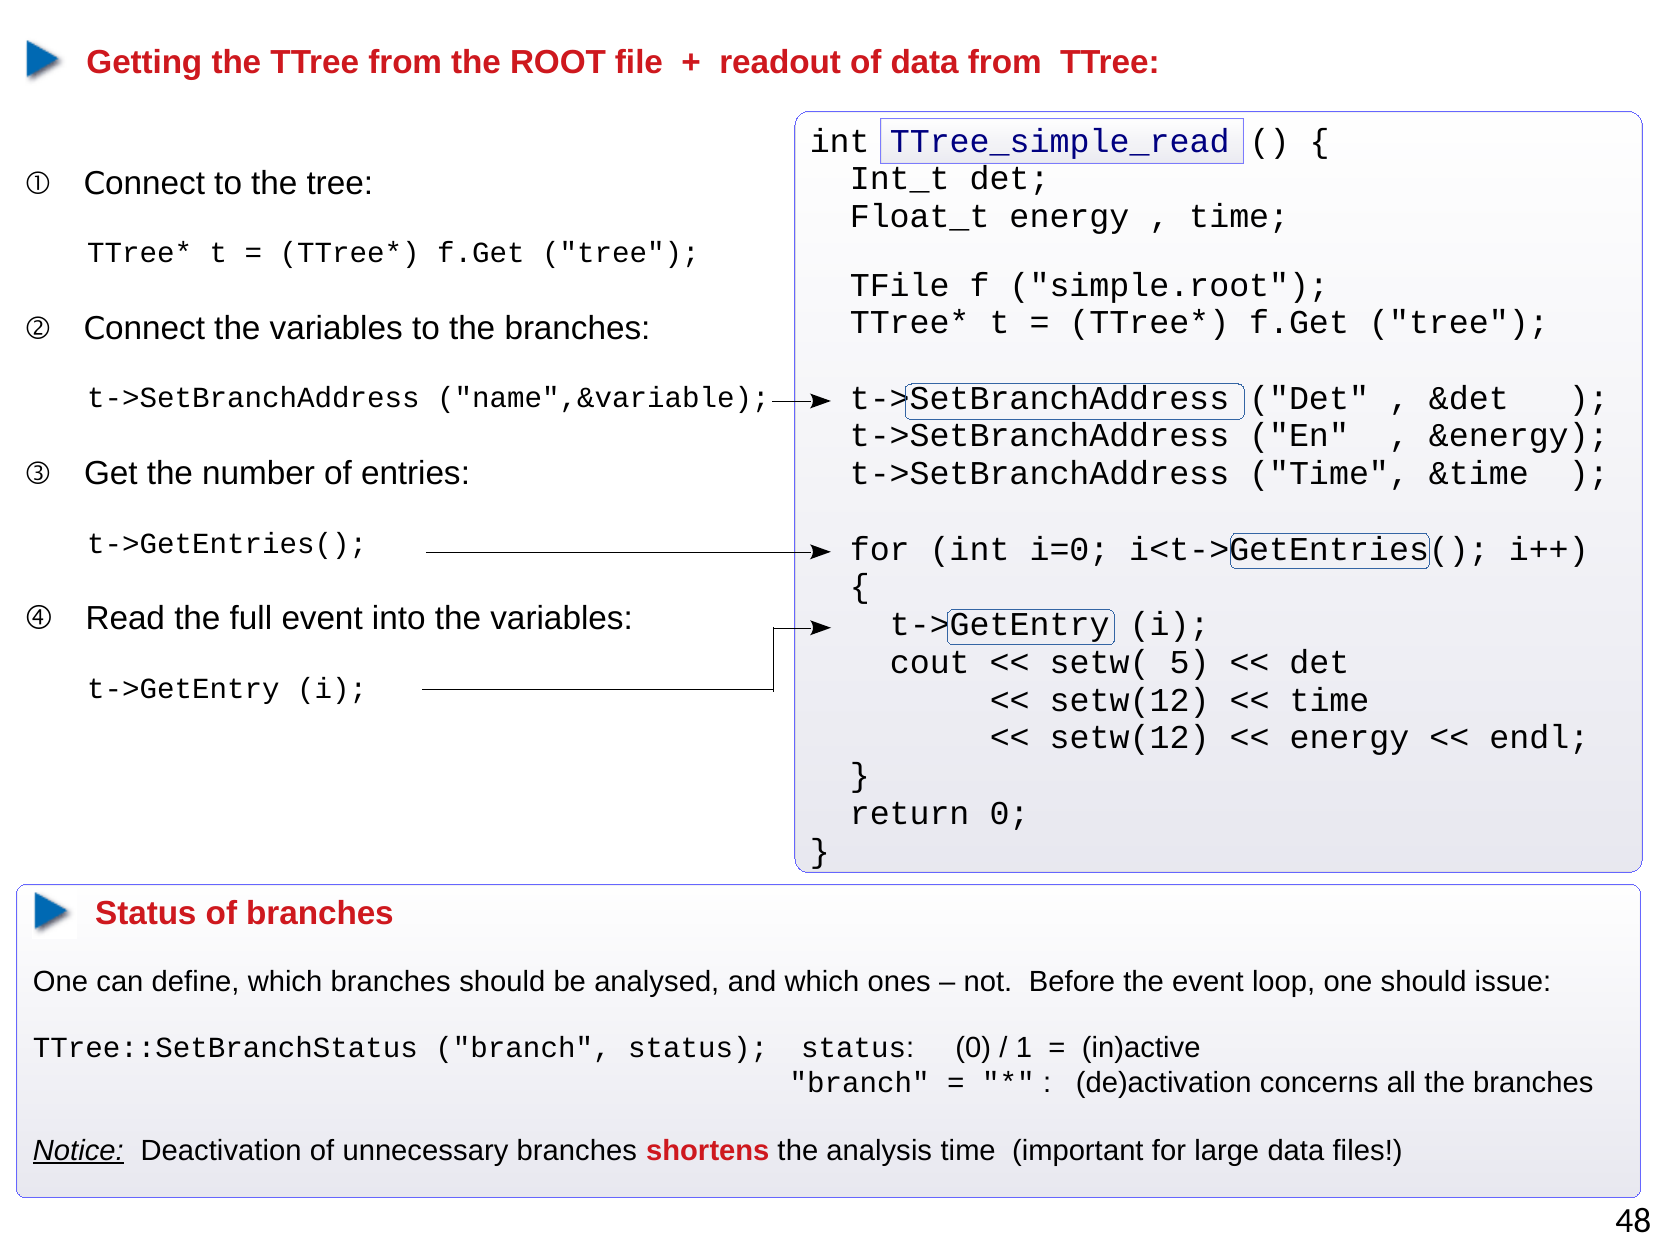

Getting the TTree from the ROOT file + readout of data from TTree:
 Connect to the tree:
 TTree* t = (TTree*) f.Get ("tree");
 Connect the variables to the branches:
 t->SetBranchAddress ("name",&variable);
③ Get the number of entries:
 t->GetEntries();
④ Read the full event into the variables:
 t->GetEntry (i);
int TTree_simple_read () {
 Int_t det;
 Float_t energy , time;
 TFile f ("simple.root");
 TTree* t = (TTree*) f.Get ("tree");
 t->SetBranchAddress ("Det" , &det );
 t->SetBranchAddress ("En" , &energy);
 t->SetBranchAddress ("Time", &time );
 for (int i=0; i<t->GetEntries(); i++)
 {
 t->GetEntry (i);
 cout << setw( 5) << det
 << setw(12) << time
 << setw(12) << energy << endl;
 }
 return 0;
}
 Status of branches
One can define, which branches should be analysed, and which ones – not. Before the event loop, one should issue:
TTree::SetBranchStatus ("branch", status); status: (0) / 1 = (in)active
								 "branch" = "*" : (de)activation concerns all the branches
Notice: Deactivation of unnecessary branches shortens the analysis time (important for large data files!)